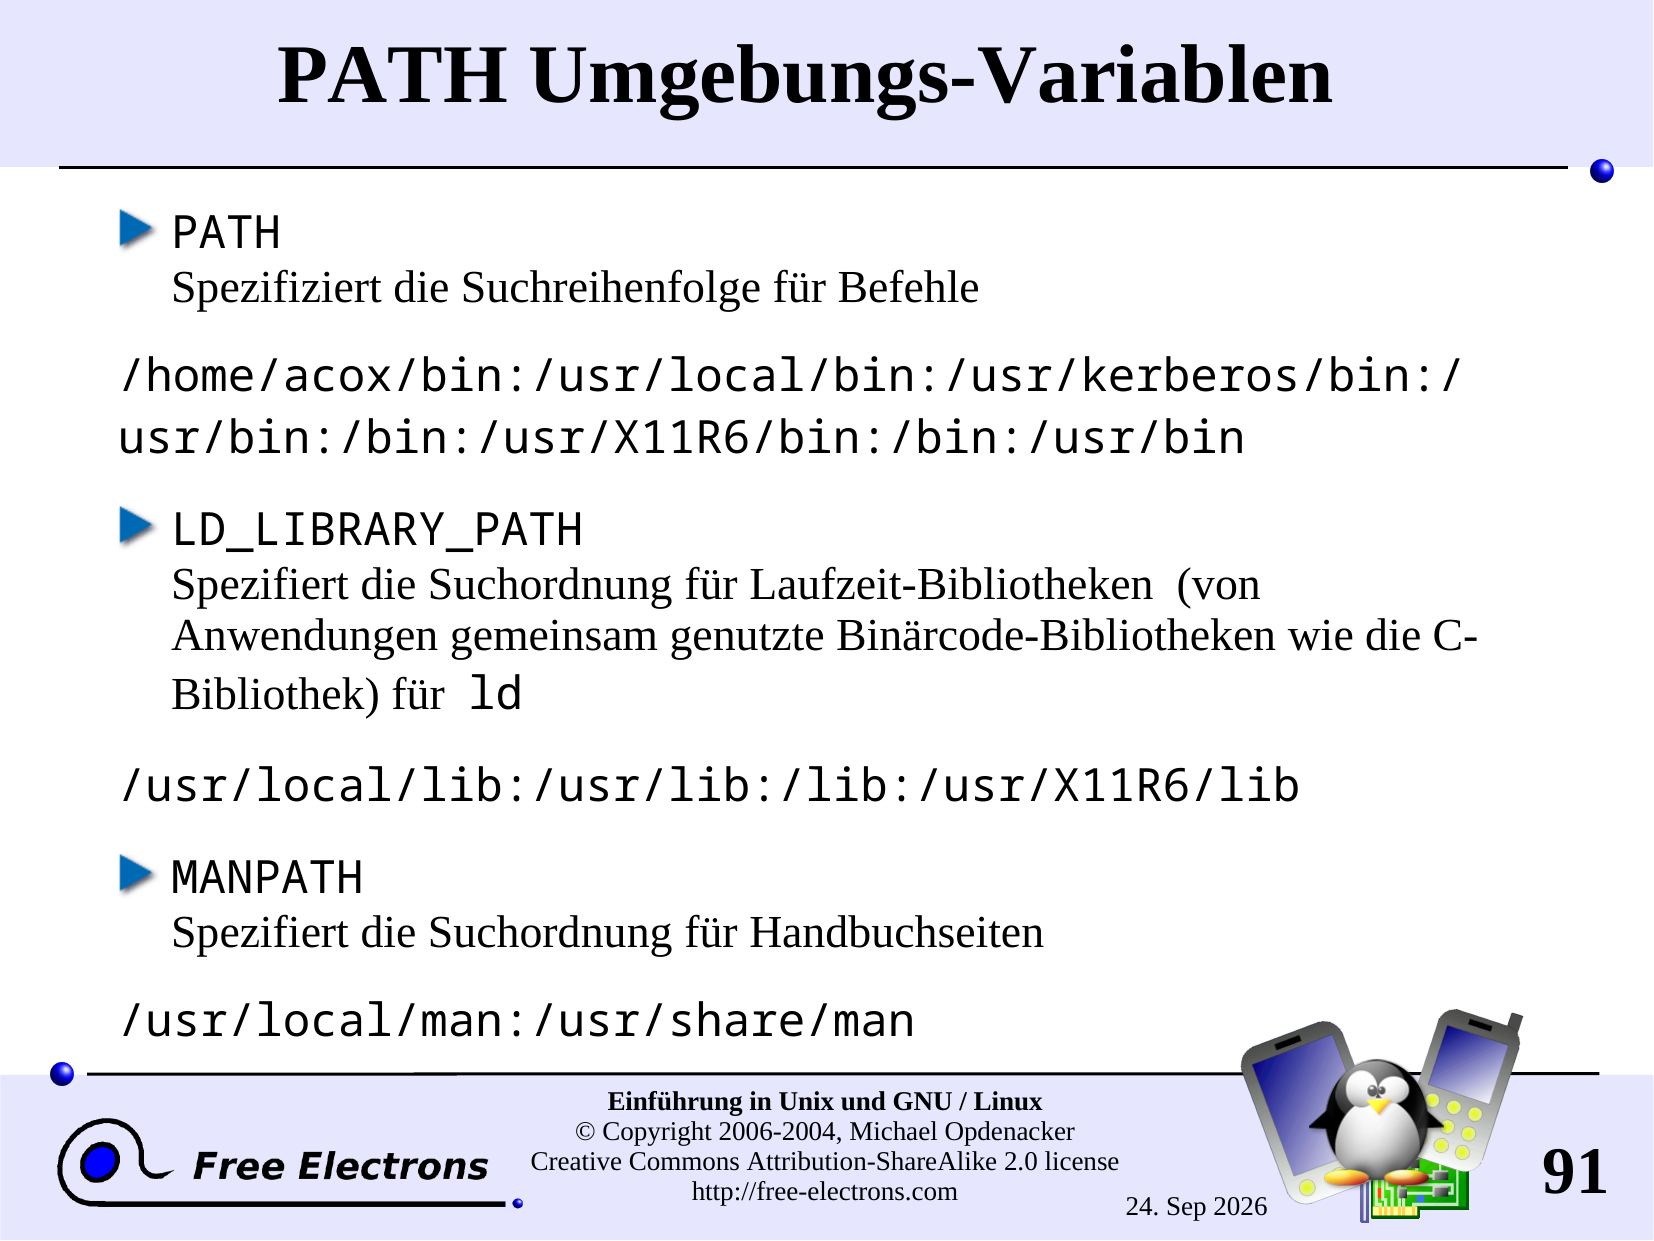

# PATH Umgebungs-Variablen
PATH
Spezifiziert die Suchreihenfolge für Befehle
/home/acox/bin:/usr/local/bin:/usr/kerberos/bin:/usr/bin:/bin:/usr/X11R6/bin:/bin:/usr/bin
LD_LIBRARY_PATH
Spezifiert die Suchordnung für Laufzeit-Bibliotheken (von Anwendungen gemeinsam genutzte Binärcode-Bibliotheken wie die C-Bibliothek) für ld
/usr/local/lib:/usr/lib:/lib:/usr/X11R6/lib
MANPATH
Spezifiert die Suchordnung für Handbuchseiten
/usr/local/man:/usr/share/man